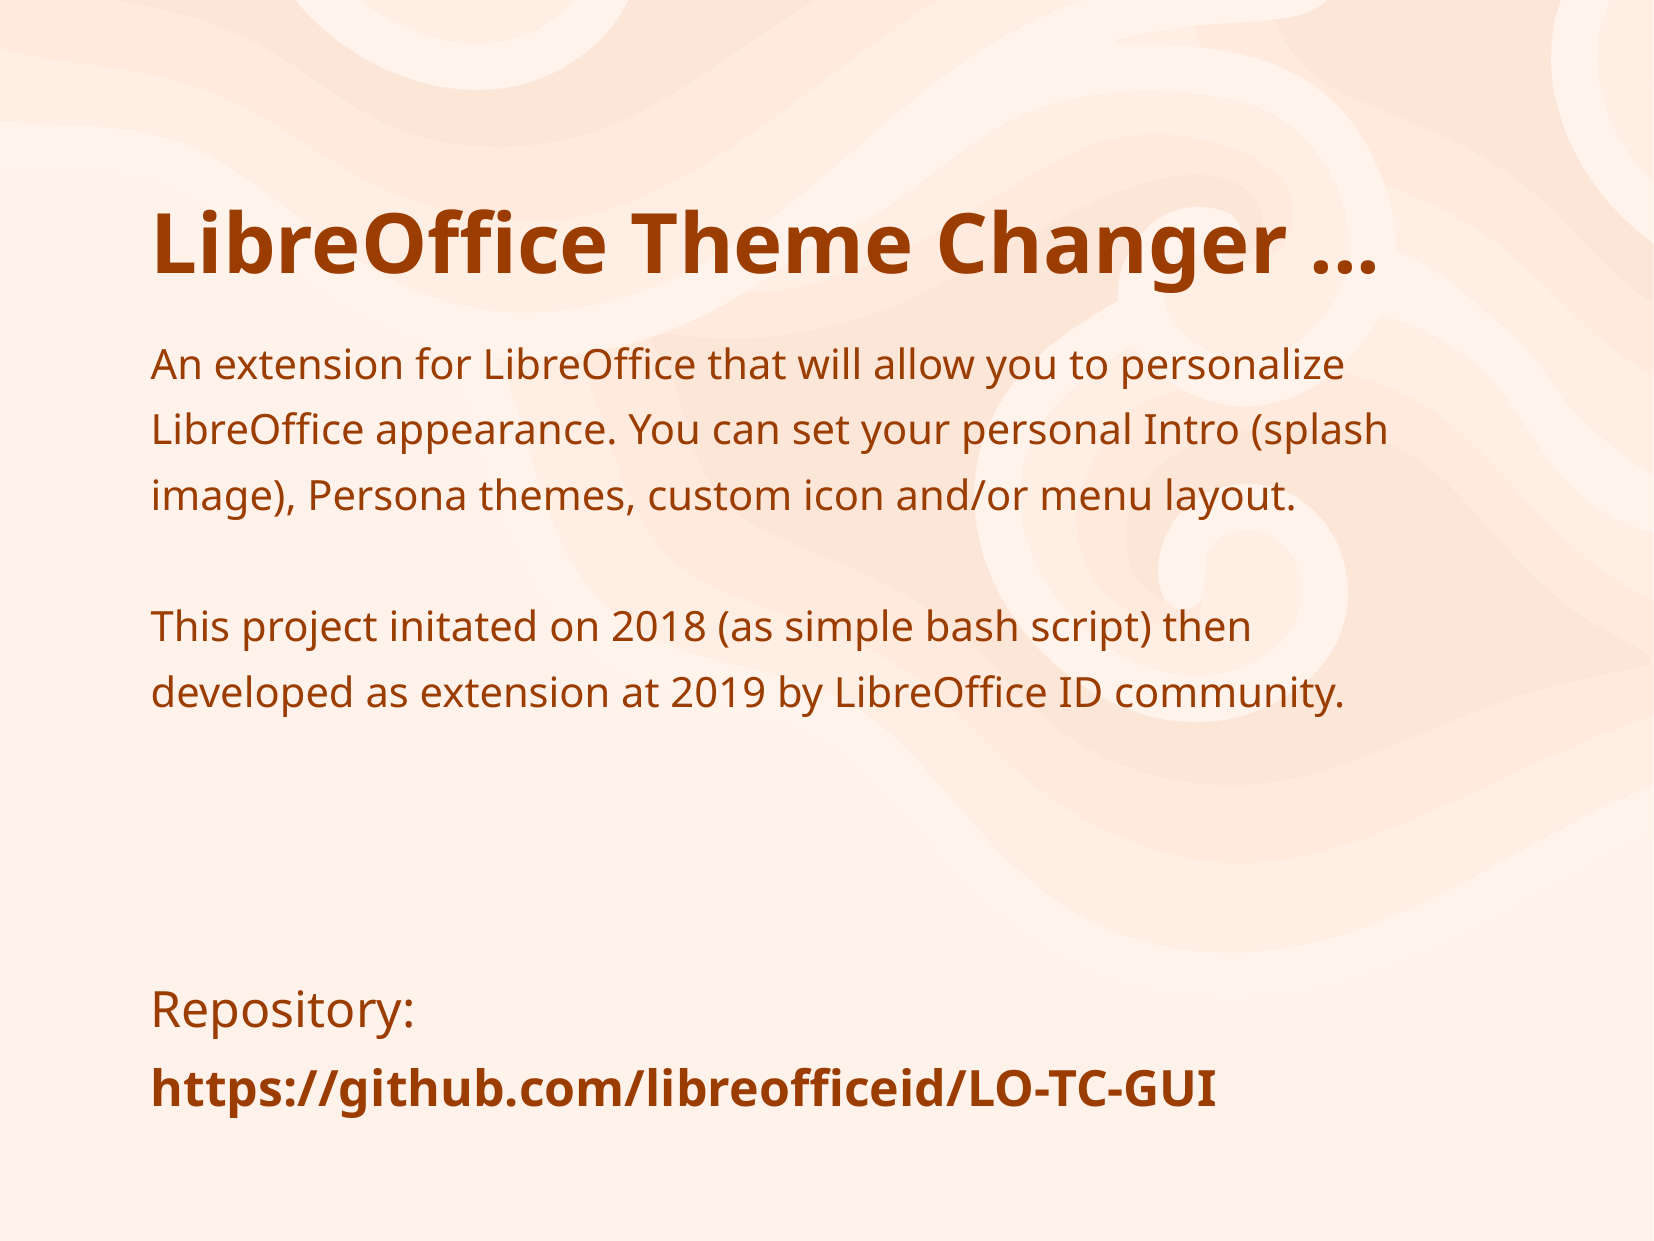

LibreOffice Theme Changer ...
An extension for LibreOffice that will allow you to personalize LibreOffice appearance. You can set your personal Intro (splash image), Persona themes, custom icon and/or menu layout.
This project initated on 2018 (as simple bash script) then developed as extension at 2019 by LibreOffice ID community.
Repository:
https://github.com/libreofficeid/LO-TC-GUI